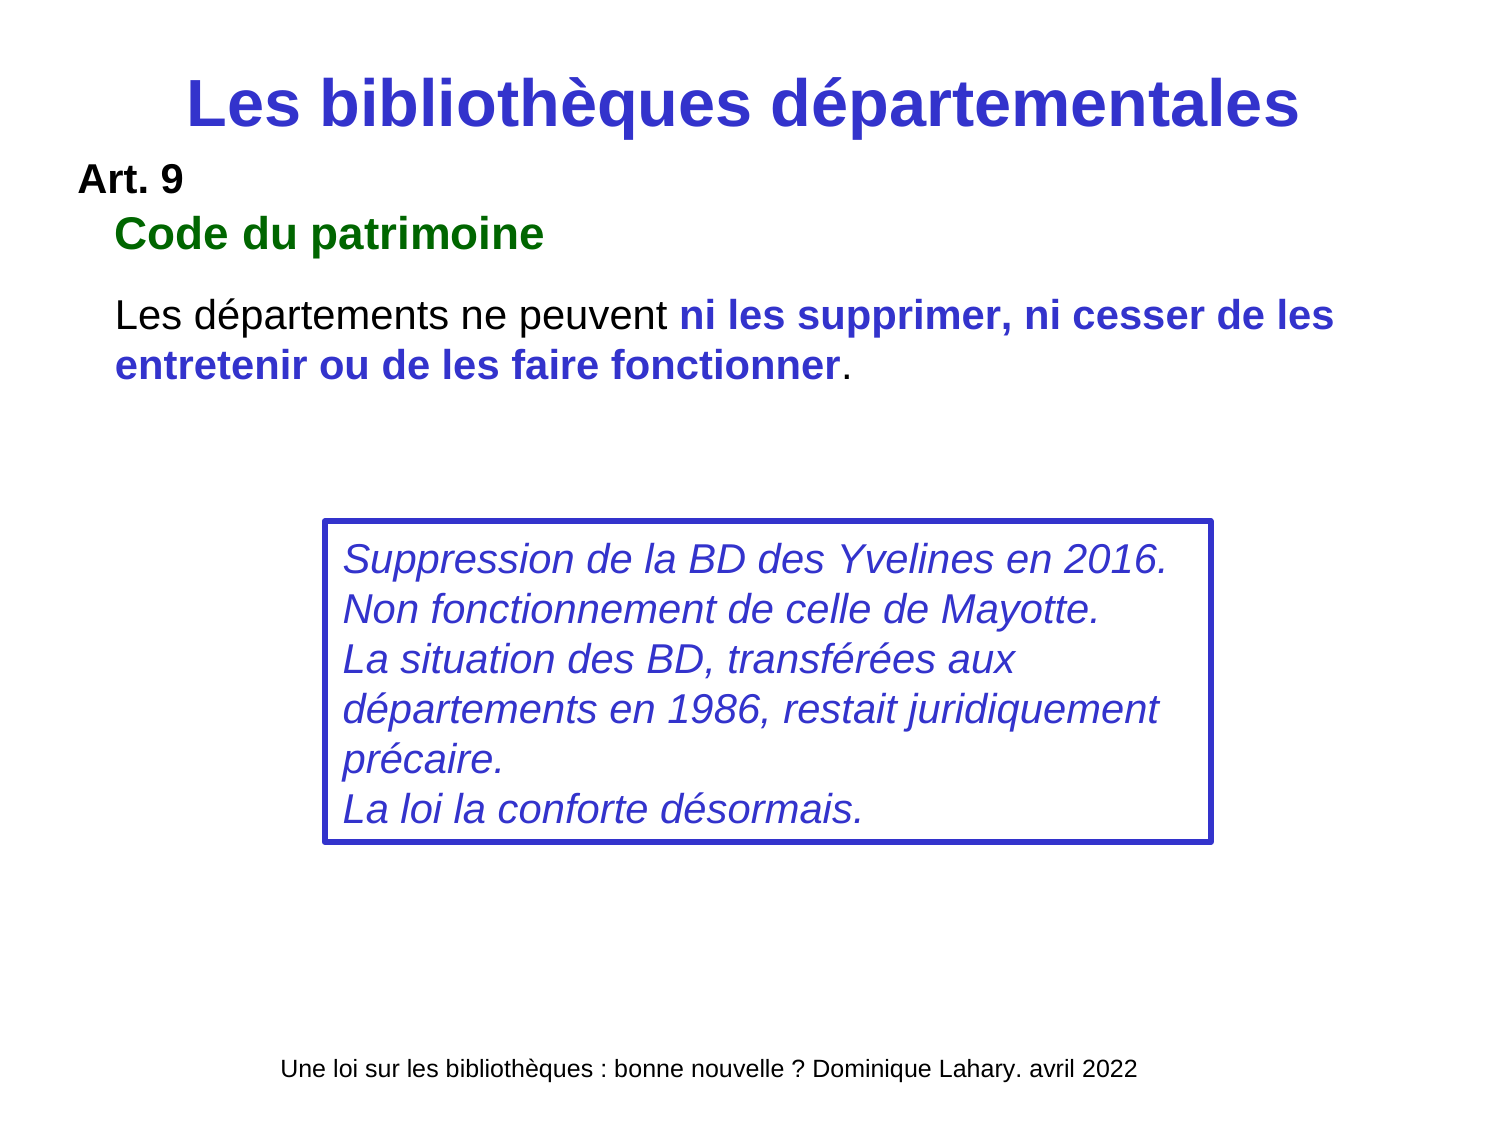

Les bibliothèques départementales
Art. 9
Code du patrimoine
Les départements ne peuvent ni les supprimer, ni cesser de les entretenir ou de les faire fonctionner.
Suppression de la BD des Yvelines en 2016.
Non fonctionnement de celle de Mayotte.
La situation des BD, transférées aux départements en 1986, restait juridiquement précaire.
La loi la conforte désormais.
Une loi sur les bibliothèques : bonne nouvelle ? Dominique Lahary. avril 2022